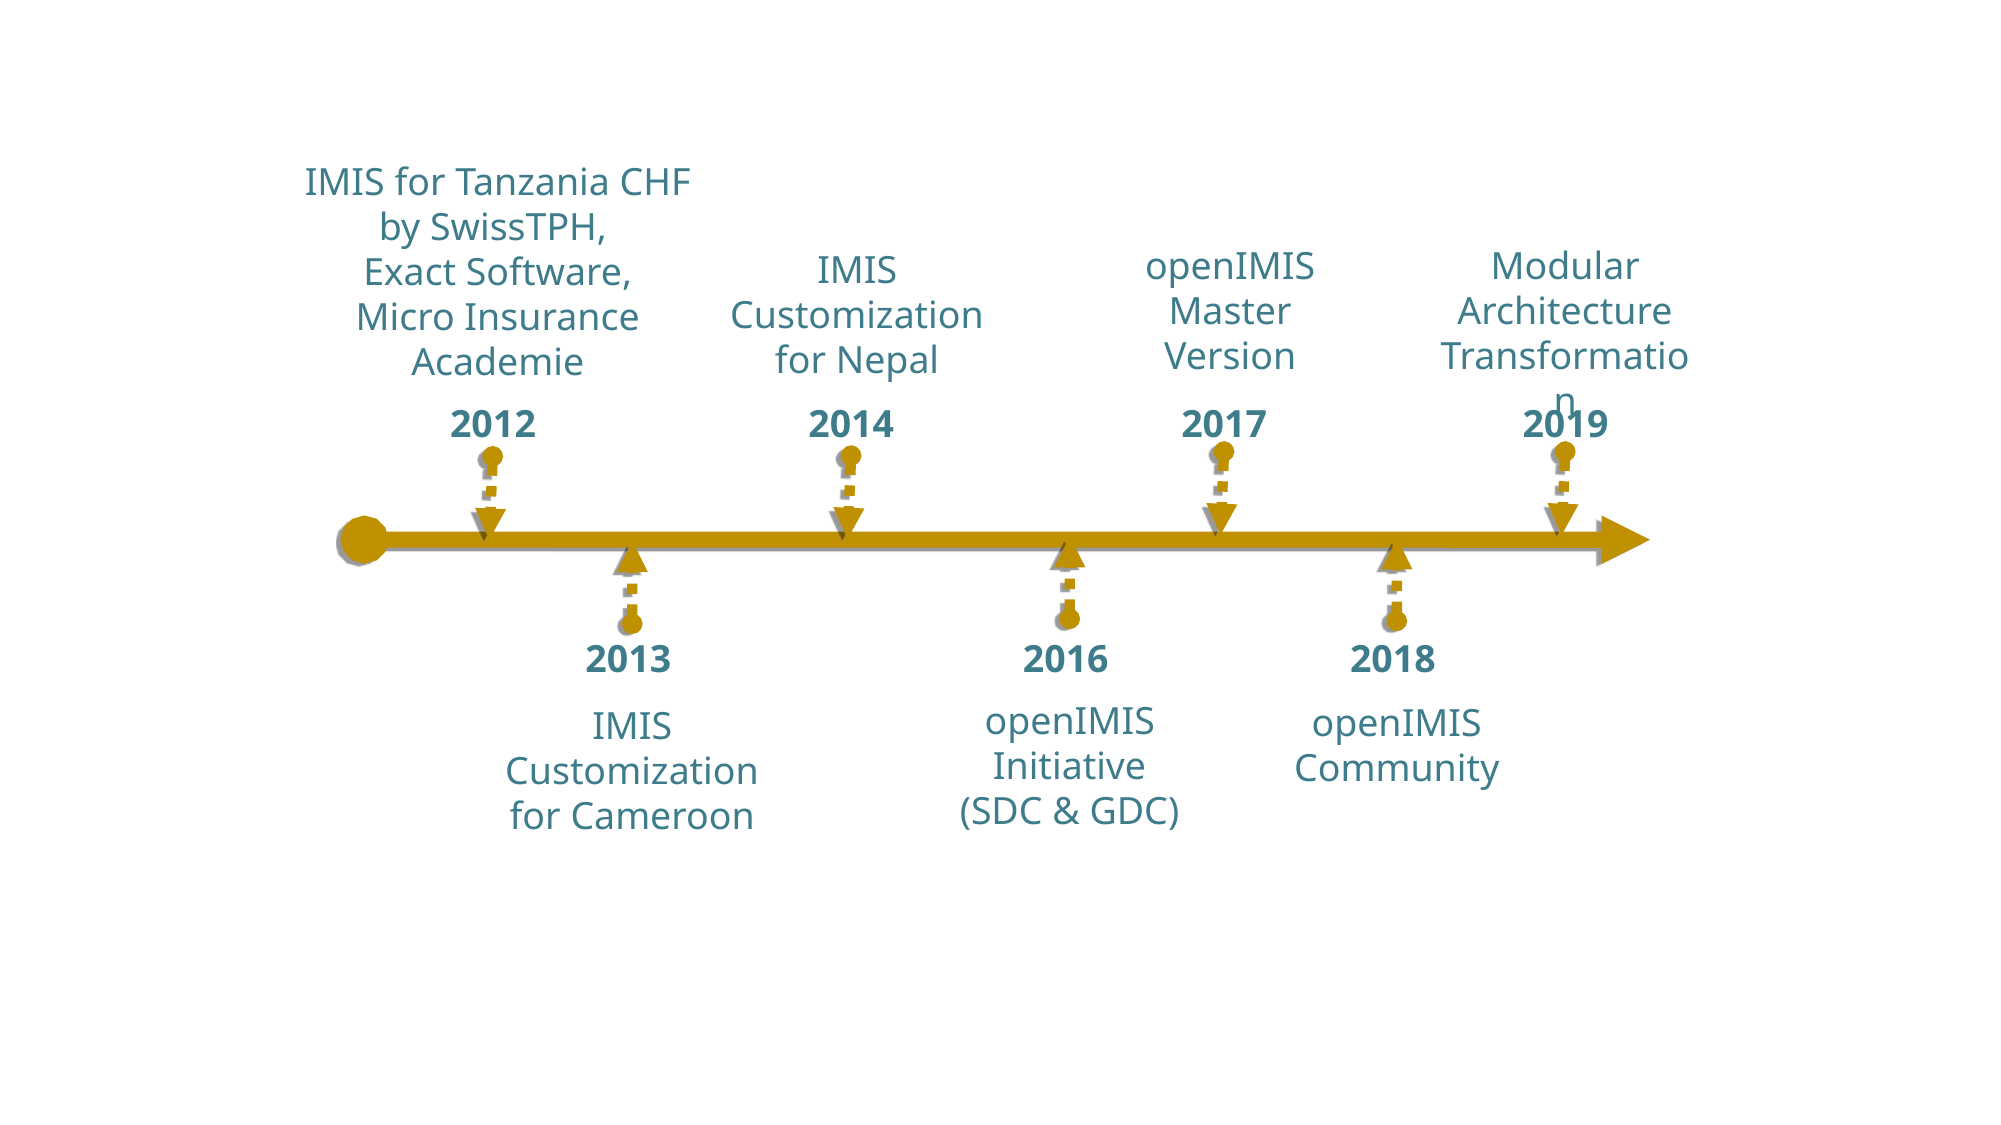

IMIS for Tanzania CHF
by SwissTPH,
Exact Software,
Micro Insurance Academie
openIMIS Master Version
Modular Architecture Transformation
IMIS Customization for Nepal
2012
2014
2017
2019
2013
2016
2018
openIMIS Initiative
(SDC & GDC)
openIMIS Community
IMIS Customization for Cameroon